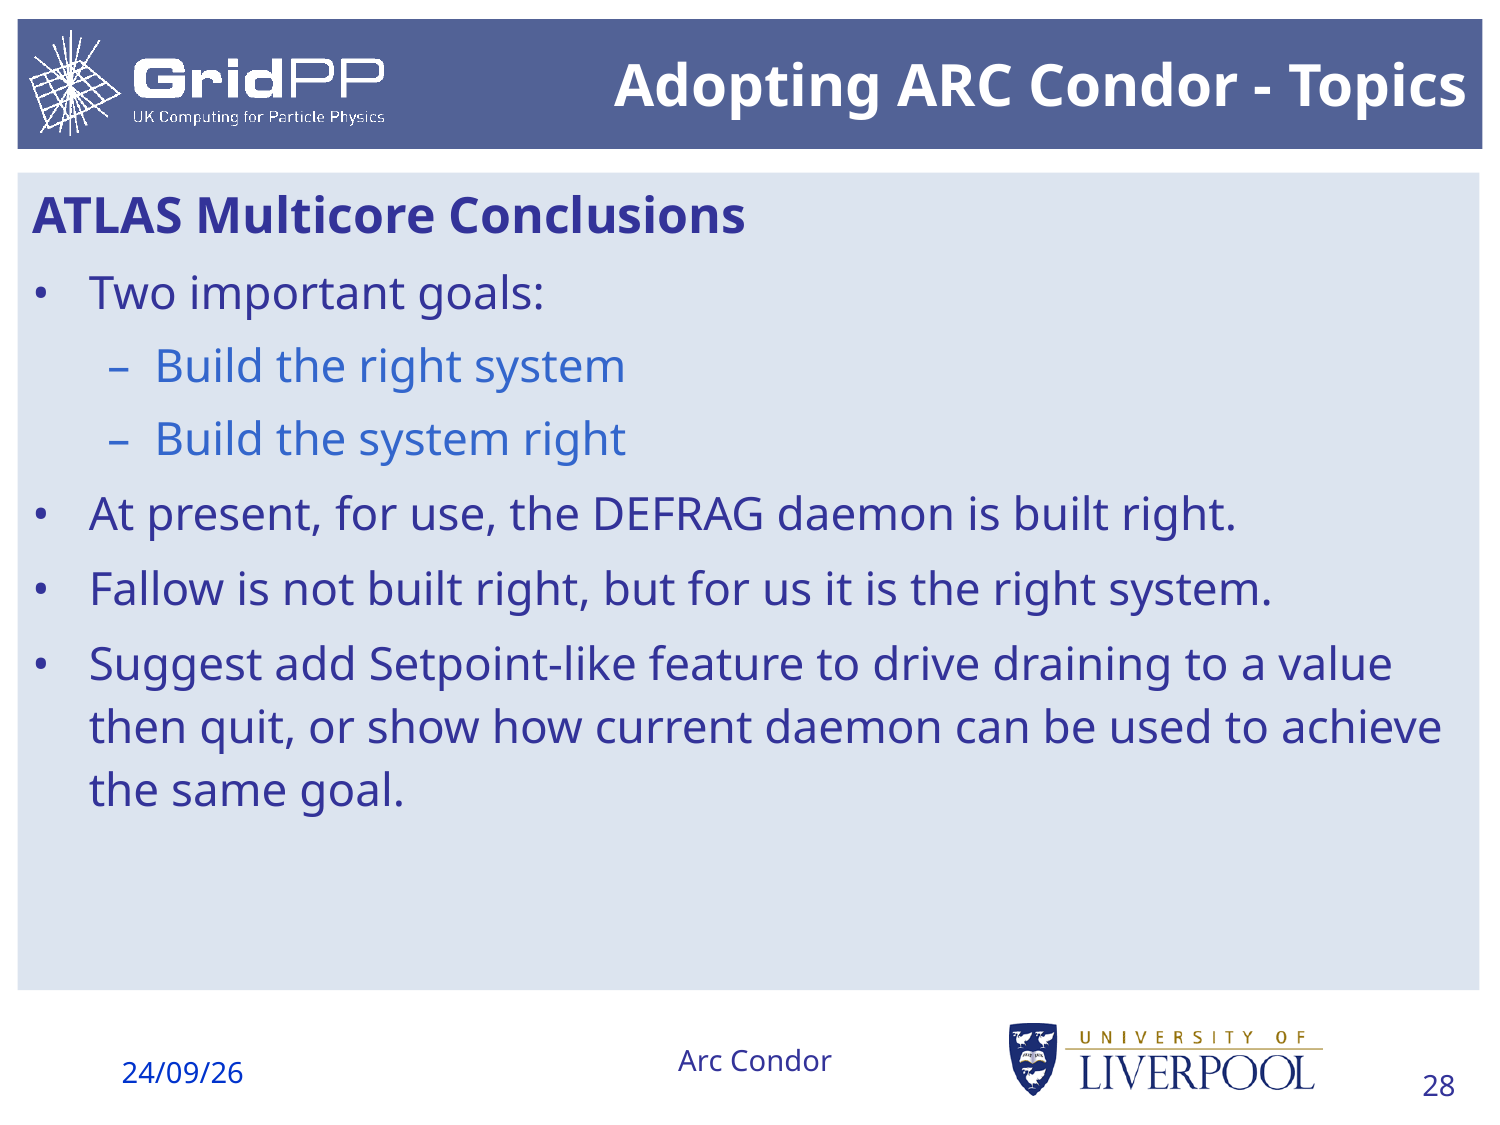

# Adopting ARC Condor - Topics
ATLAS Multicore Conclusions
Two important goals:
Build the right system
Build the system right
At present, for use, the DEFRAG daemon is built right.
Fallow is not built right, but for us it is the right system.
Suggest add Setpoint-like feature to drive draining to a value then quit, or show how current daemon can be used to achieve the same goal.
Arc Condor